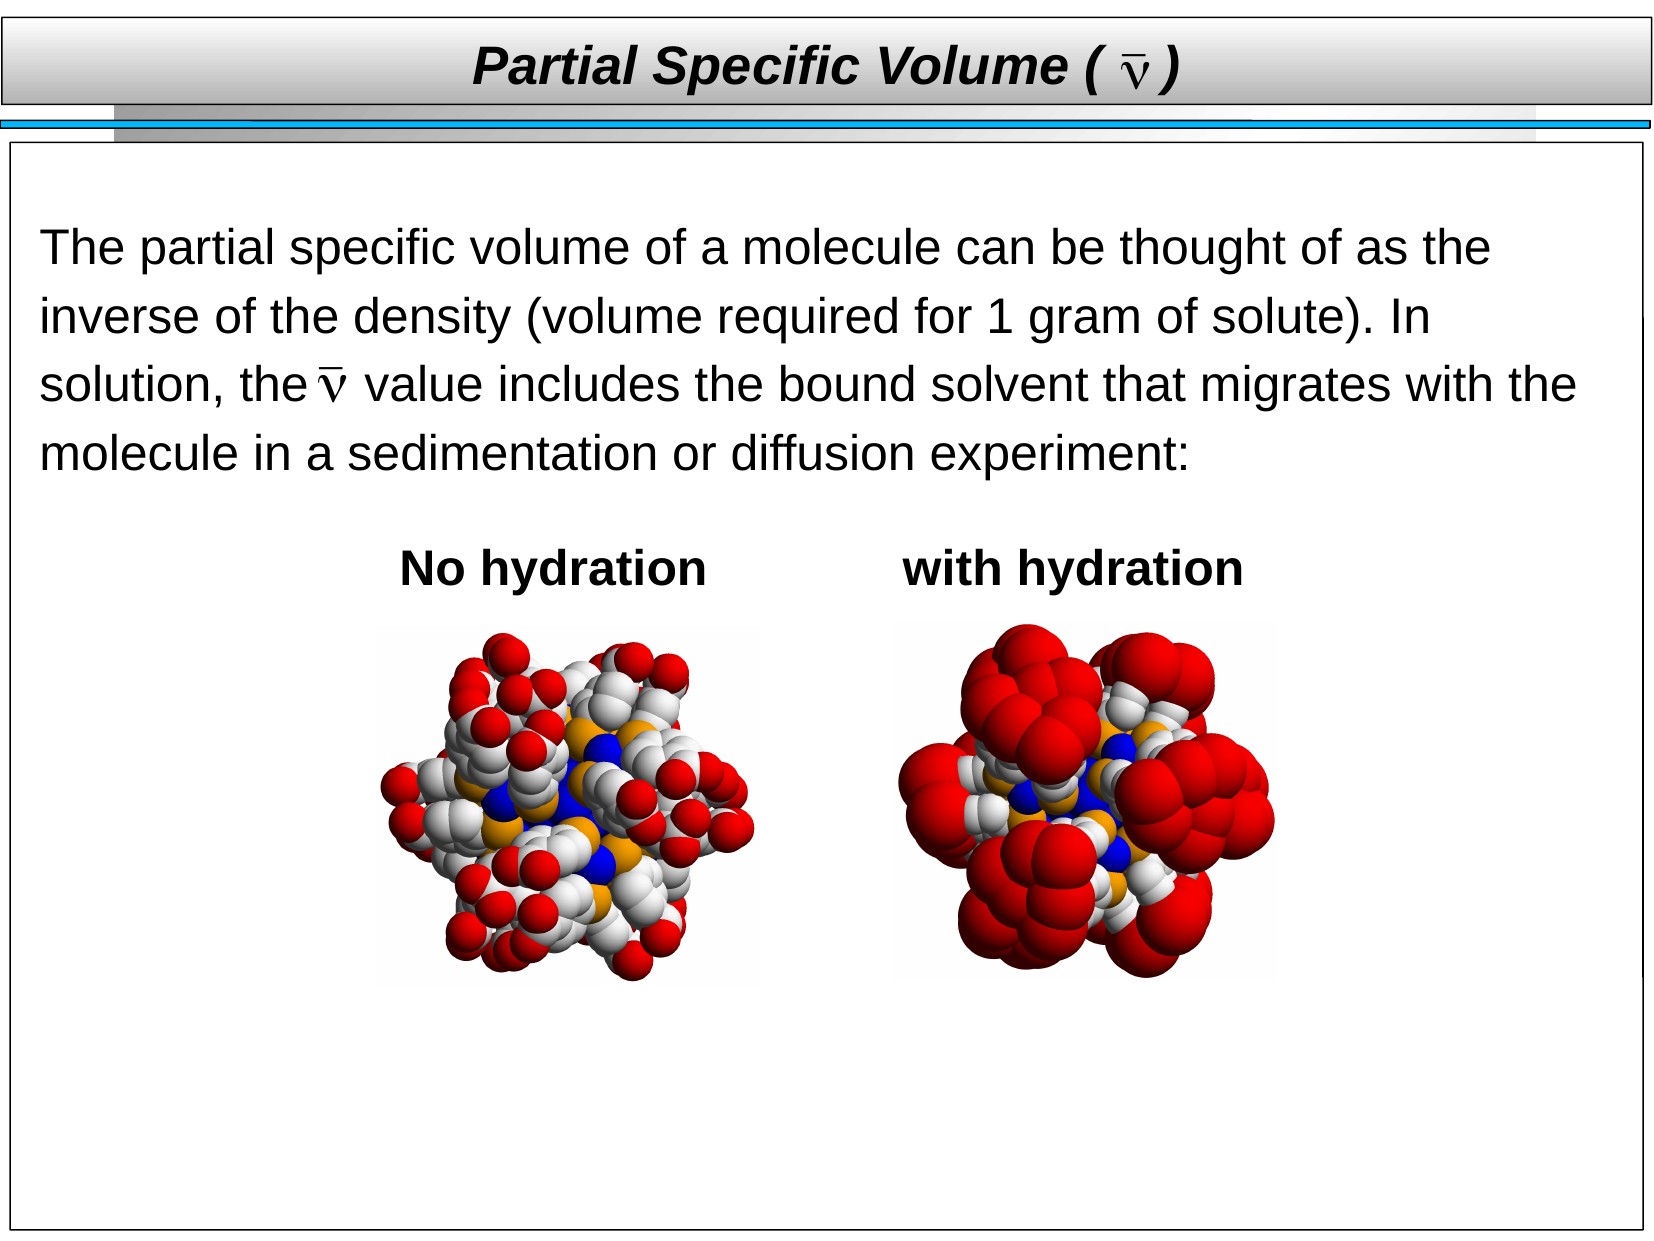

Partial Specific Volume ( )
The partial specific volume of a molecule can be thought of as the inverse of the density (volume required for 1 gram of solute). In solution, the value includes the bound solvent that migrates with the molecule in a sedimentation or diffusion experiment:
No hydration with hydration